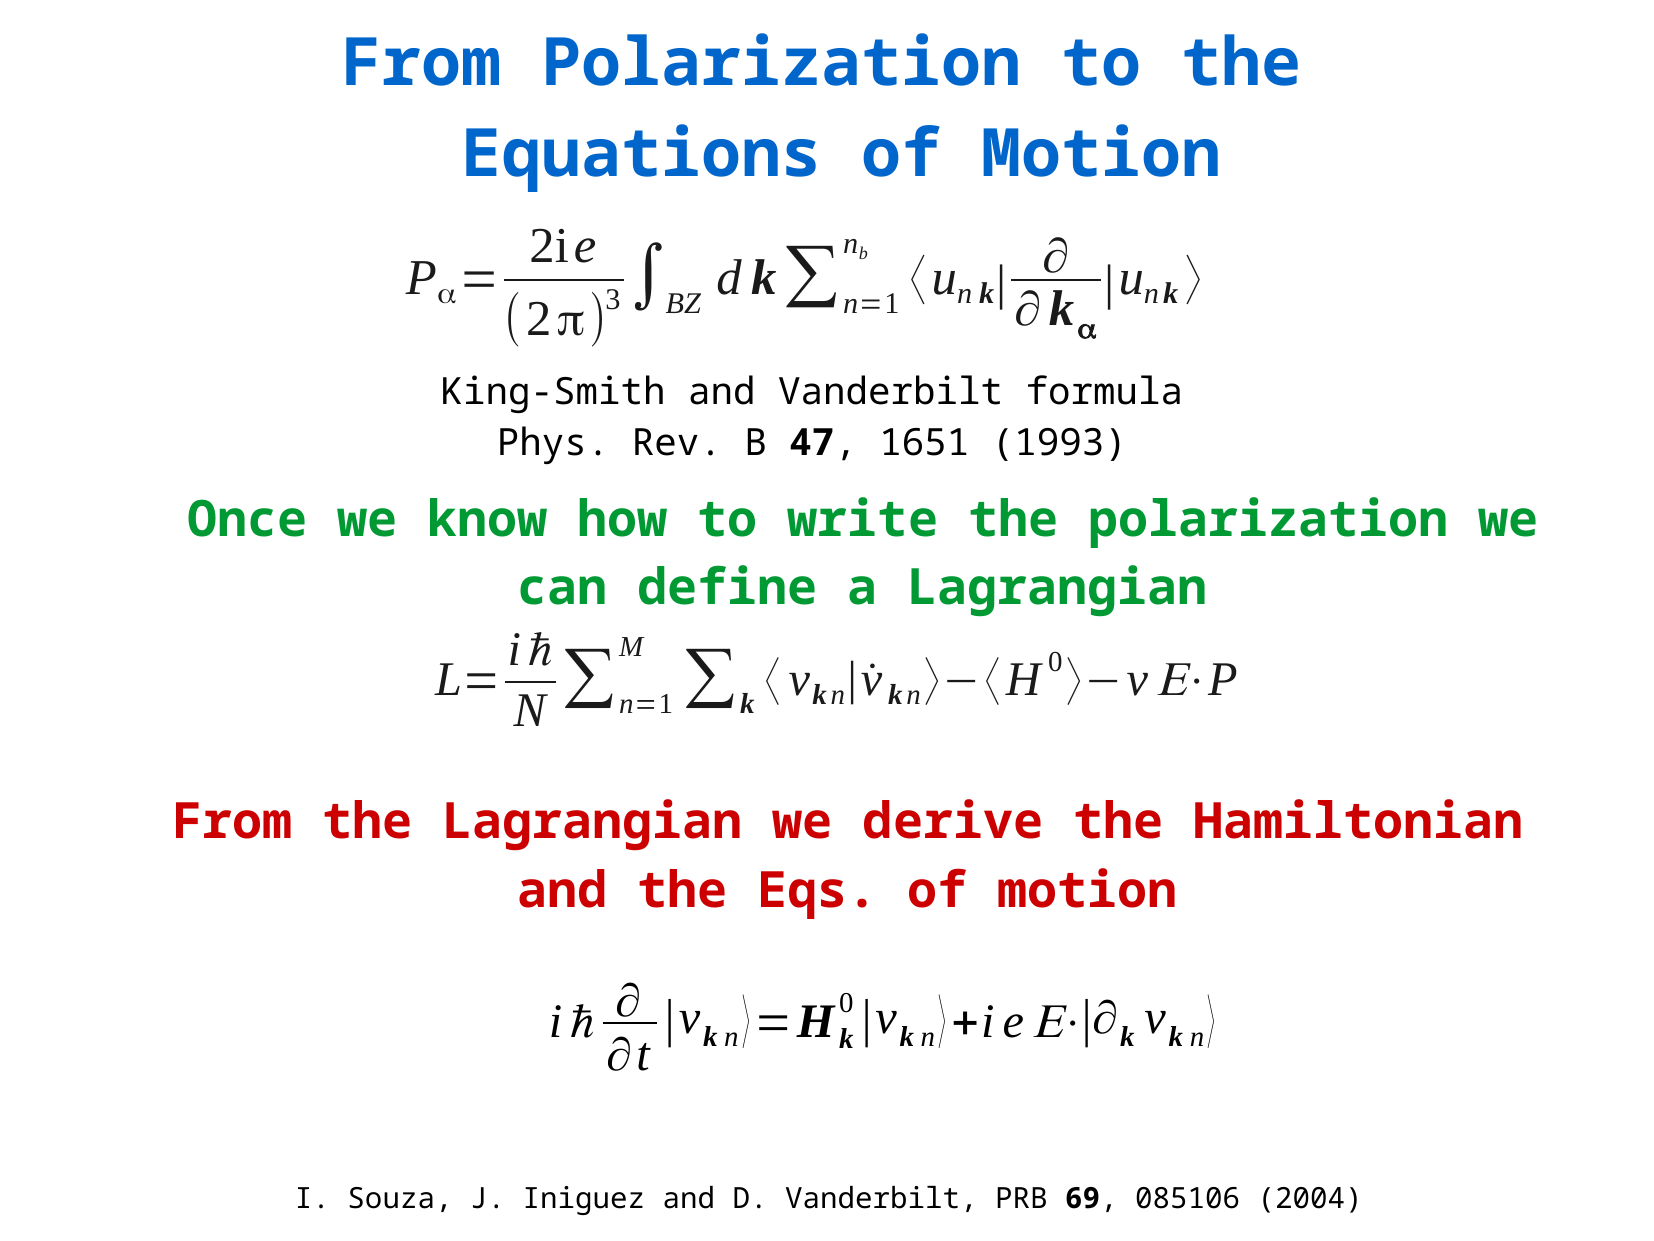

# From Polarization to the Equations of Motion
King-Smith and Vanderbilt formula
Phys. Rev. B 47, 1651 (1993)
Once we know how to write the polarization we can define a Lagrangian
From the Lagrangian we derive the Hamiltonian
and the Eqs. of motion
I. Souza, J. Iniguez and D. Vanderbilt, PRB 69, 085106 (2004)